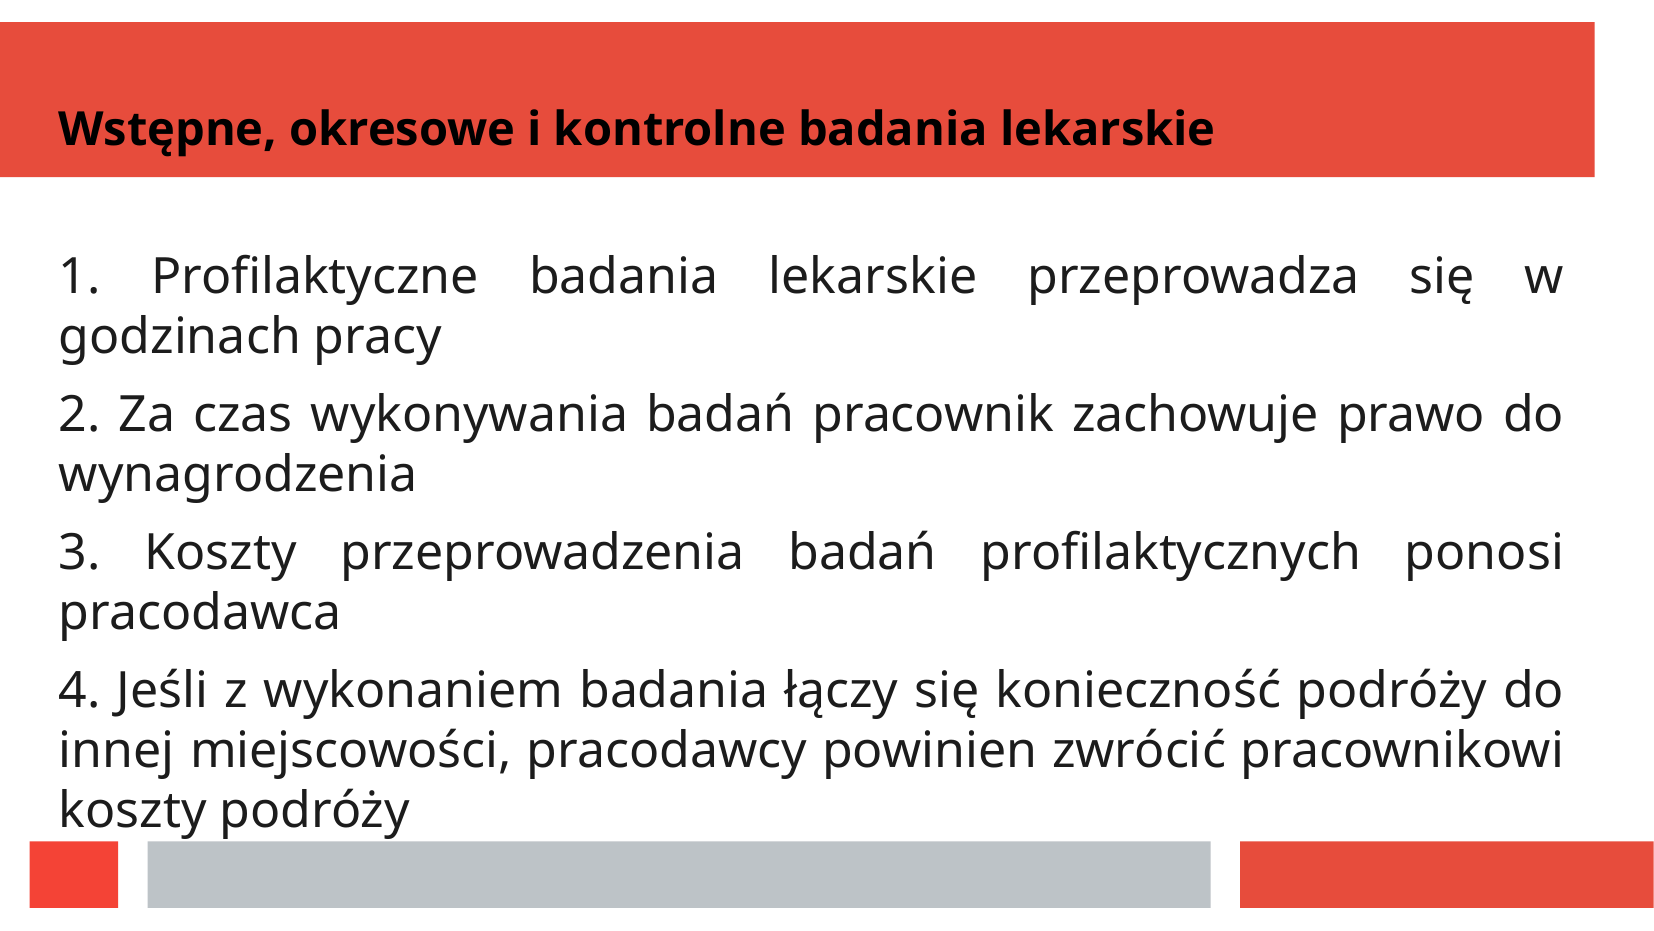

# Wstępne, okresowe i kontrolne badania lekarskie
1. Profilaktyczne badania lekarskie przeprowadza się w godzinach pracy
2. Za czas wykonywania badań pracownik zachowuje prawo do wynagrodzenia
3. Koszty przeprowadzenia badań profilaktycznych ponosi pracodawca
4. Jeśli z wykonaniem badania łączy się konieczność podróży do innej miejscowości, pracodawcy powinien zwrócić pracownikowi koszty podróży